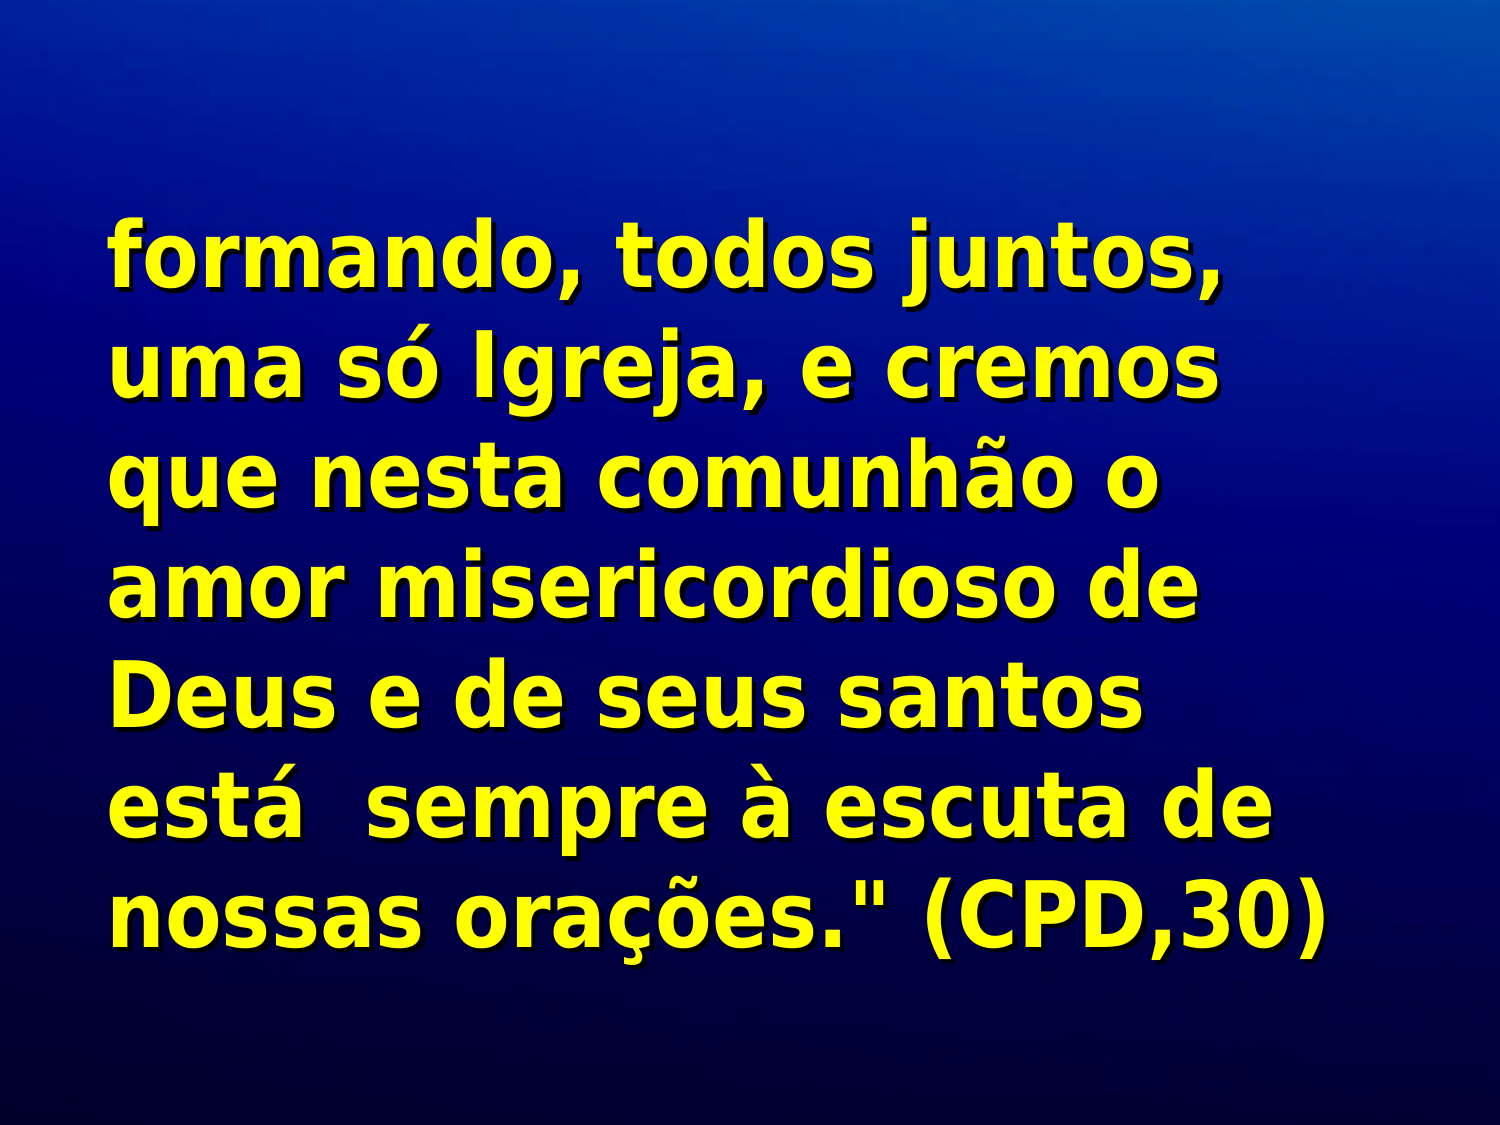

formando, todos juntos, uma só Igreja, e cremos que nesta comunhão o amor misericordioso de Deus e de seus santos está  sempre à escuta de nossas orações." (CPD,30)